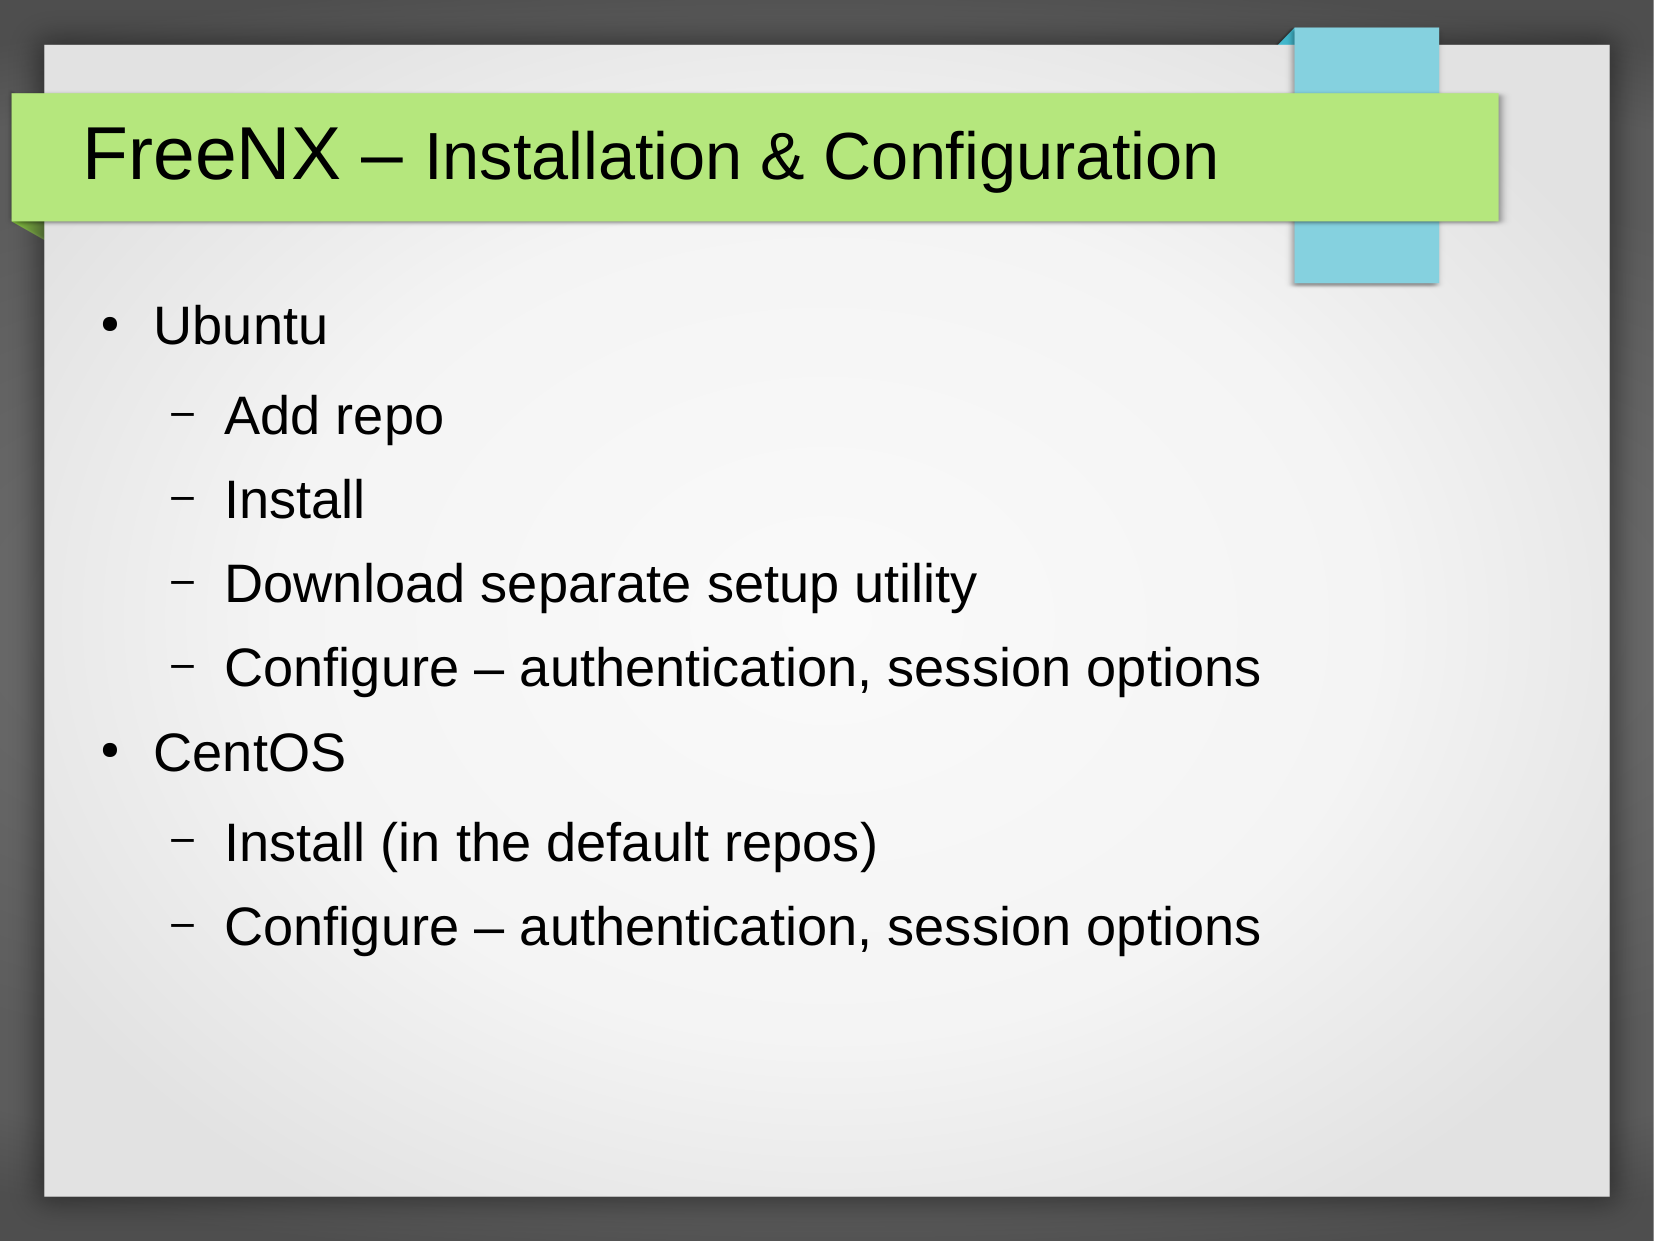

# FreeNX – Installation & Configuration
Ubuntu
Add repo
Install
Download separate setup utility
Configure – authentication, session options
CentOS
Install (in the default repos)
Configure – authentication, session options